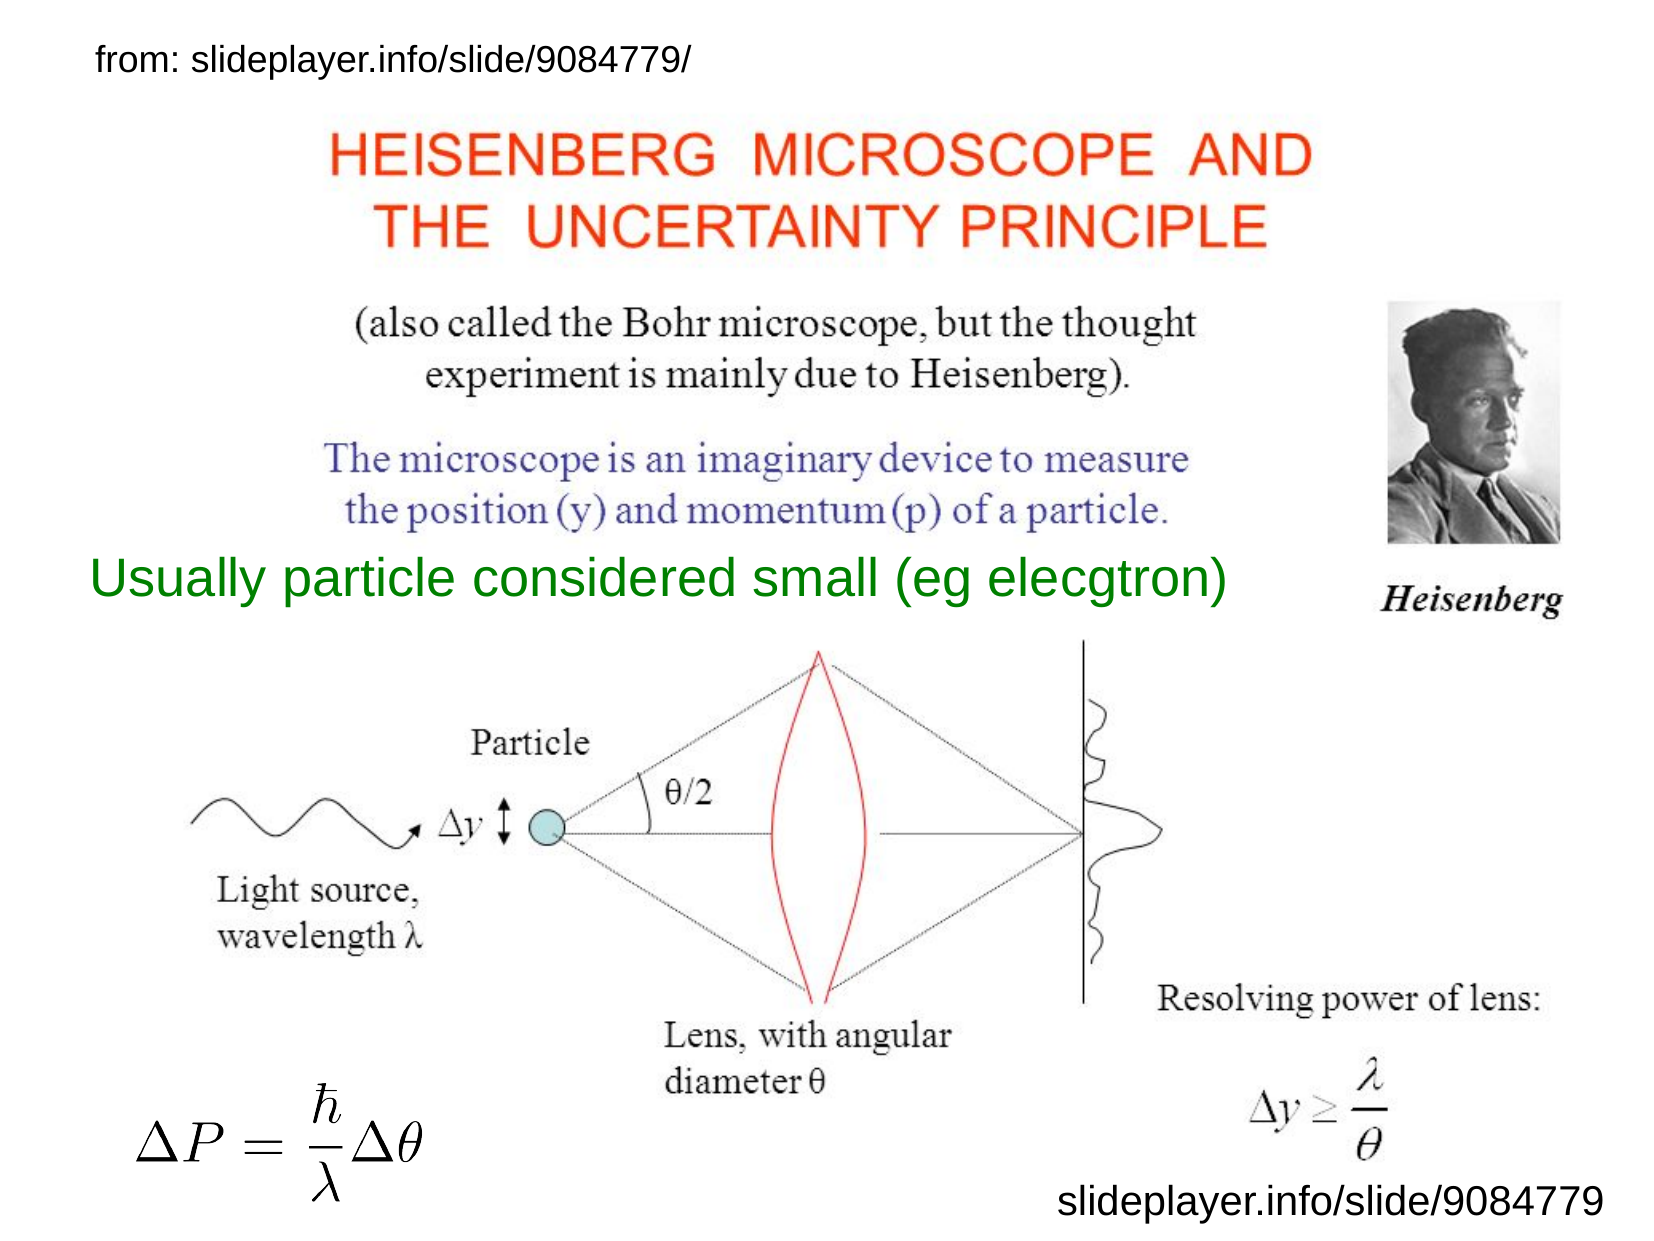

from: slideplayer.info/slide/9084779/
Usually particle considered small (eg elecgtron)
slideplayer.info/slide/9084779